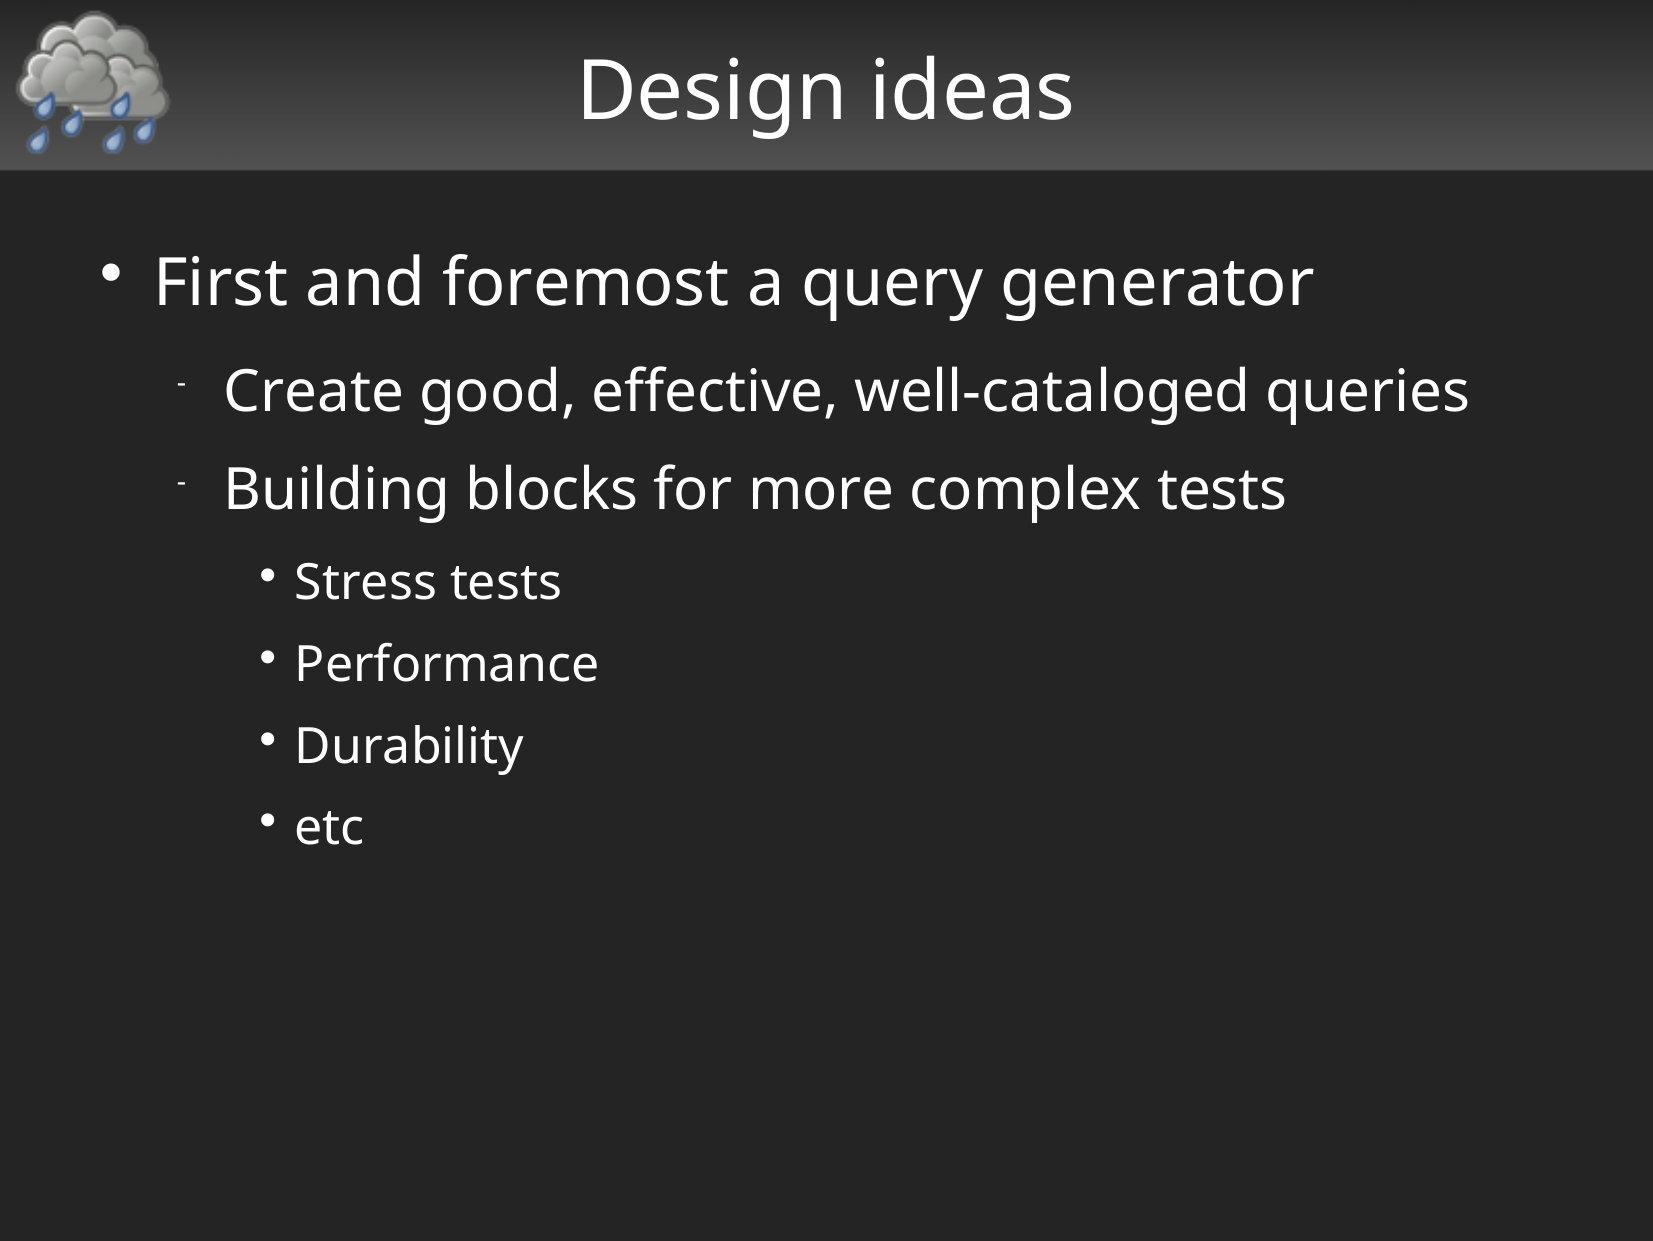

# Design ideas
First and foremost a query generator
Create good, effective, well-cataloged queries
Building blocks for more complex tests
Stress tests
Performance
Durability
etc